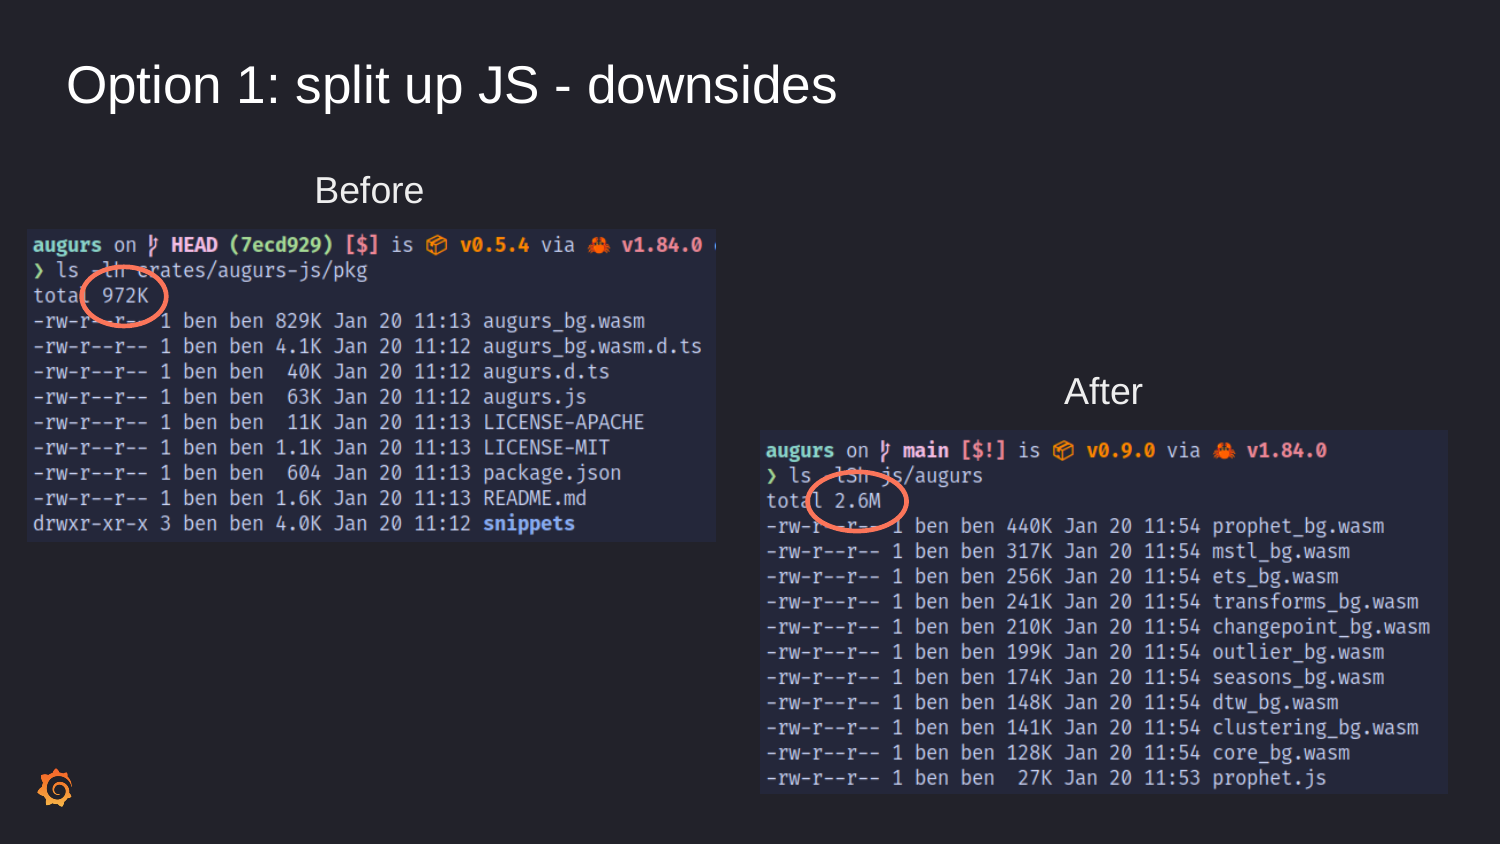

# Option 1: split up JS - downsides
Before
After